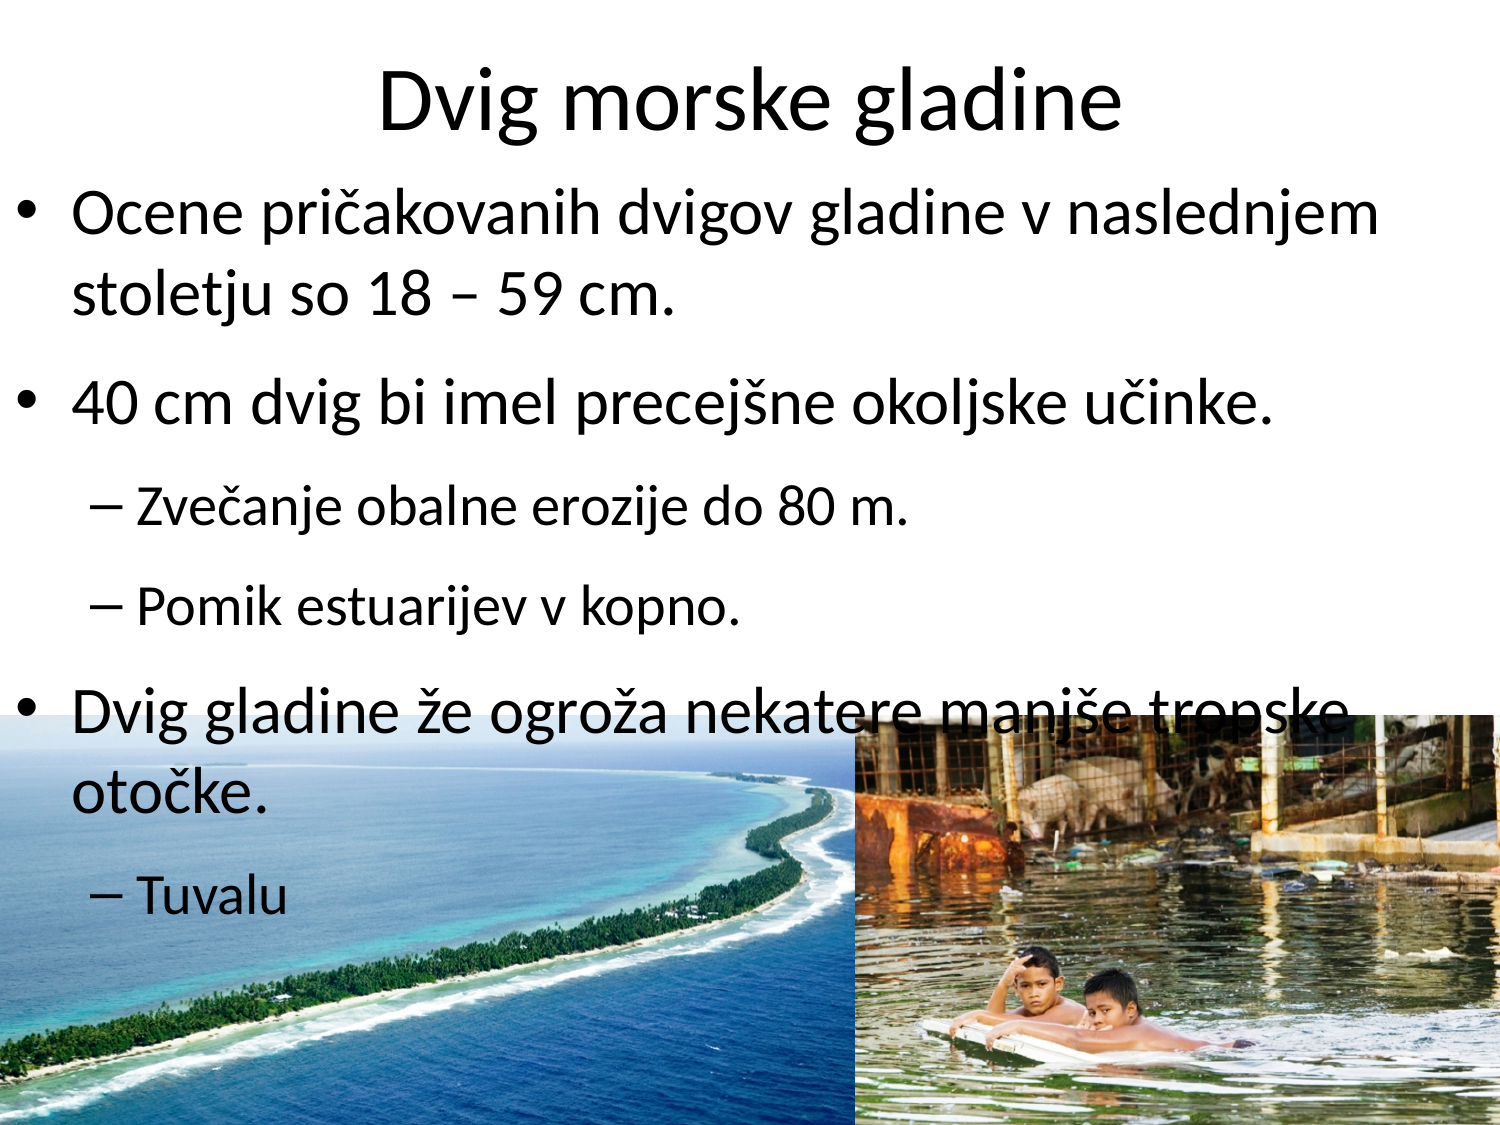

# Dvig morske gladine
Ocene pričakovanih dvigov gladine v naslednjem stoletju so 18 – 59 cm.
40 cm dvig bi imel precejšne okoljske učinke.
Zvečanje obalne erozije do 80 m.
Pomik estuarijev v kopno.
Dvig gladine že ogroža nekatere manjše tropske otočke.
Tuvalu